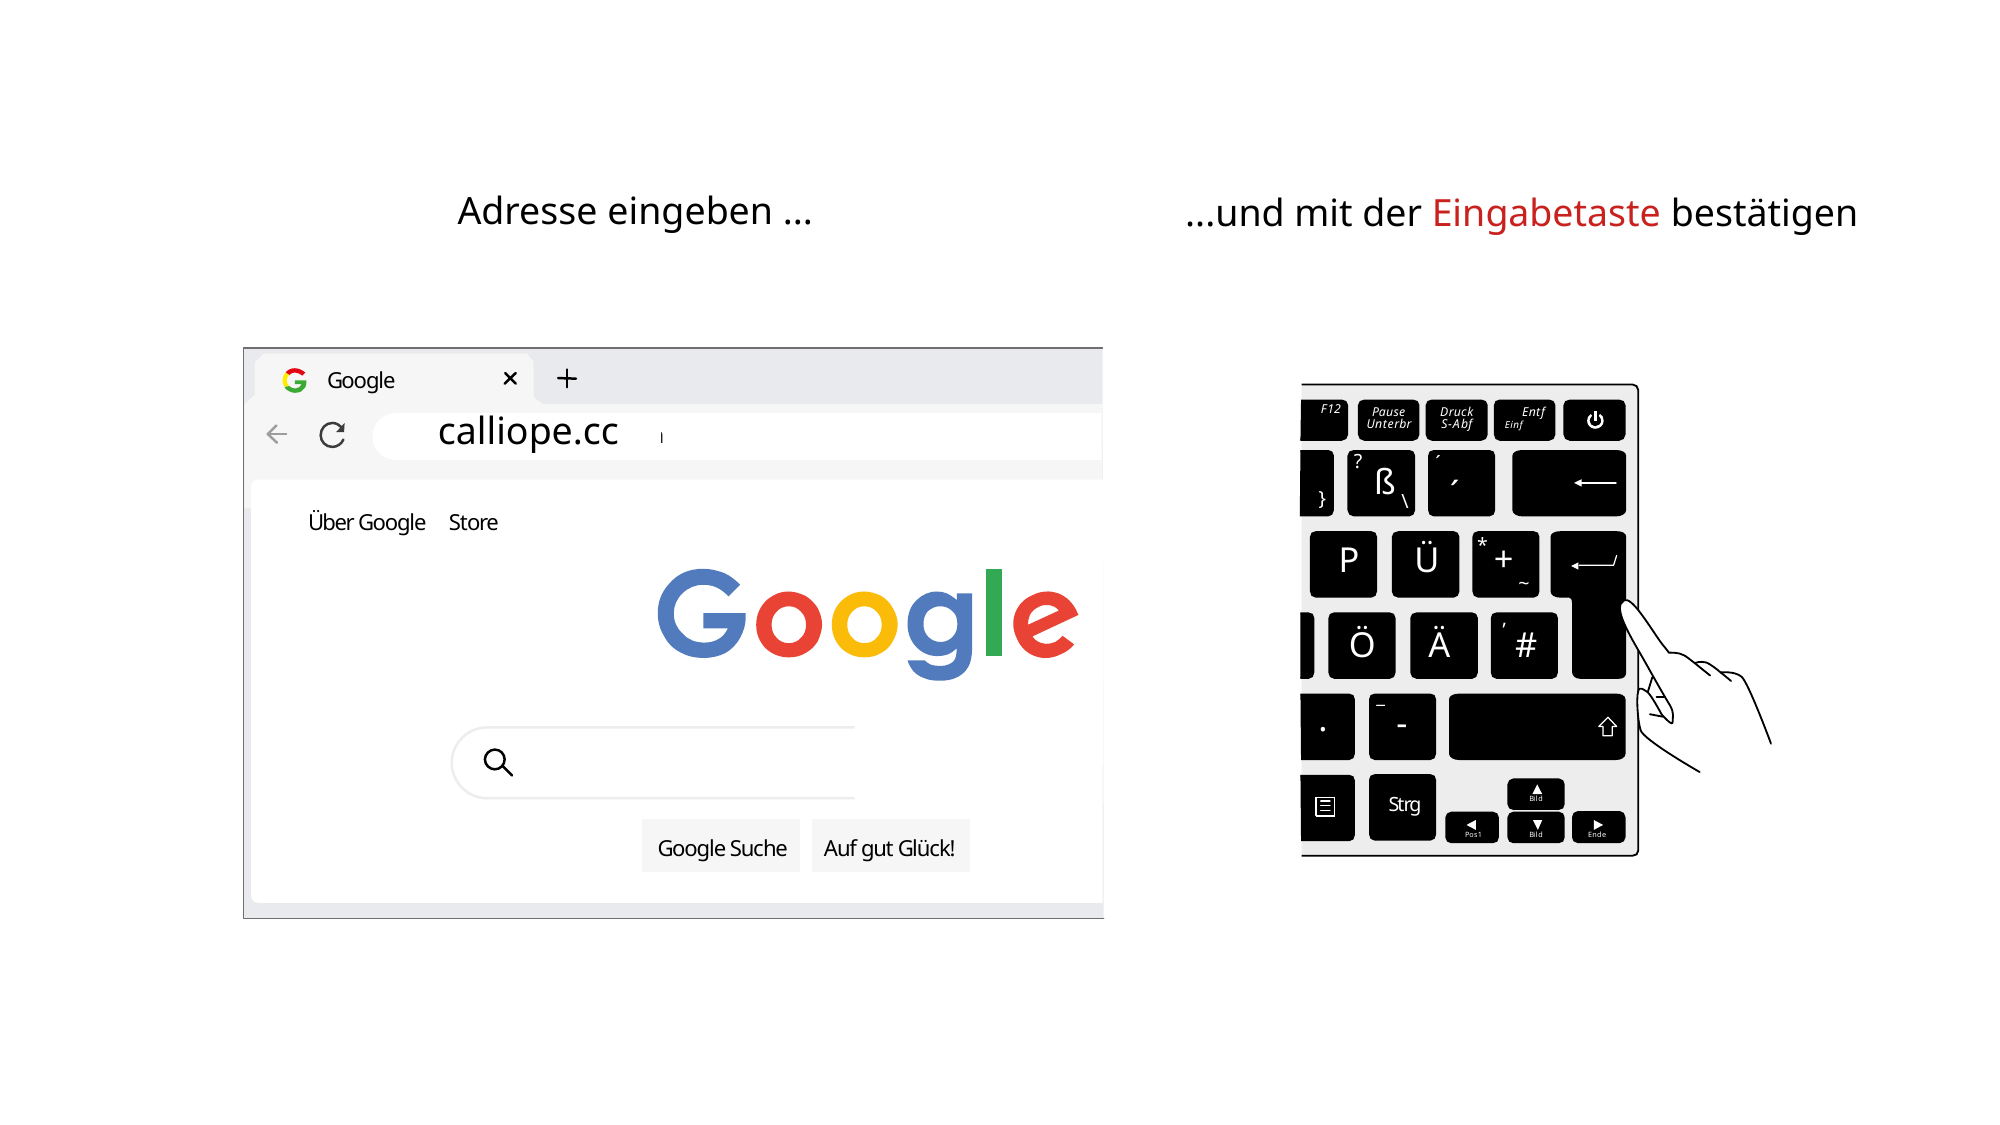

Adresse eingeben ...
...und mit der Eingabetaste bestätigen
calliope.cc